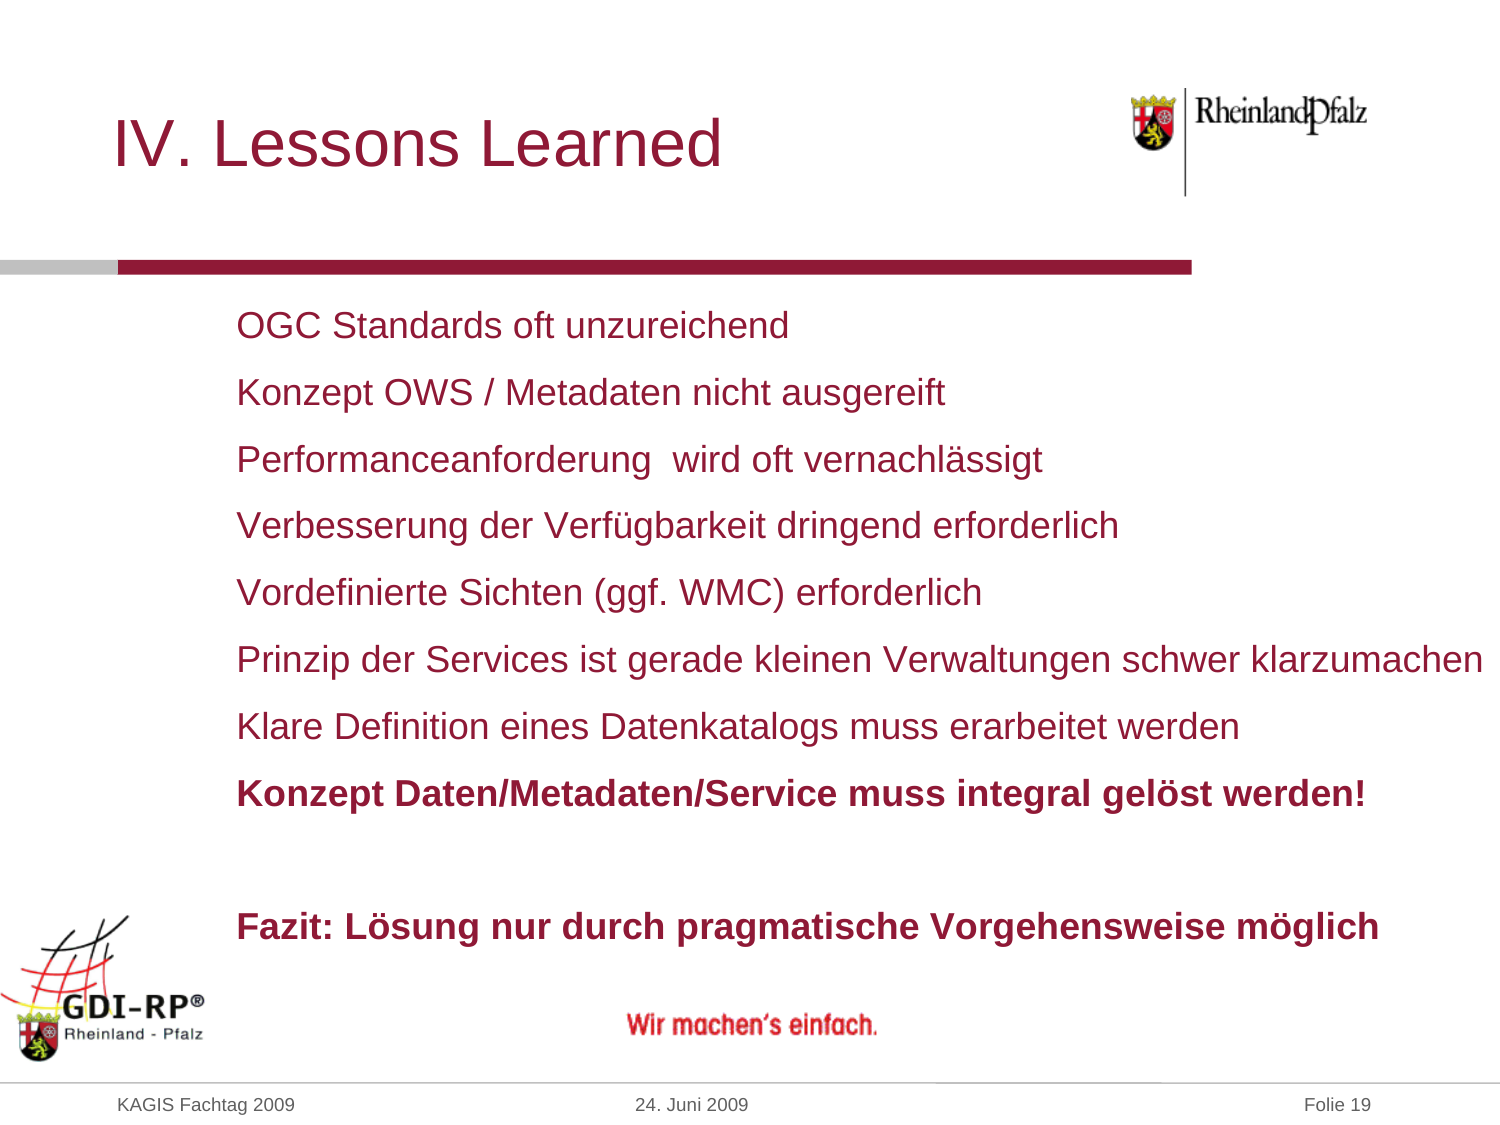

# IV. Lessons Learned
OGC Standards oft unzureichend
Konzept OWS / Metadaten nicht ausgereift
Performanceanforderung wird oft vernachlässigt
Verbesserung der Verfügbarkeit dringend erforderlich
Vordefinierte Sichten (ggf. WMC) erforderlich
Prinzip der Services ist gerade kleinen Verwaltungen schwer klarzumachen
Klare Definition eines Datenkatalogs muss erarbeitet werden
Konzept Daten/Metadaten/Service muss integral gelöst werden!
Fazit: Lösung nur durch pragmatische Vorgehensweise möglich